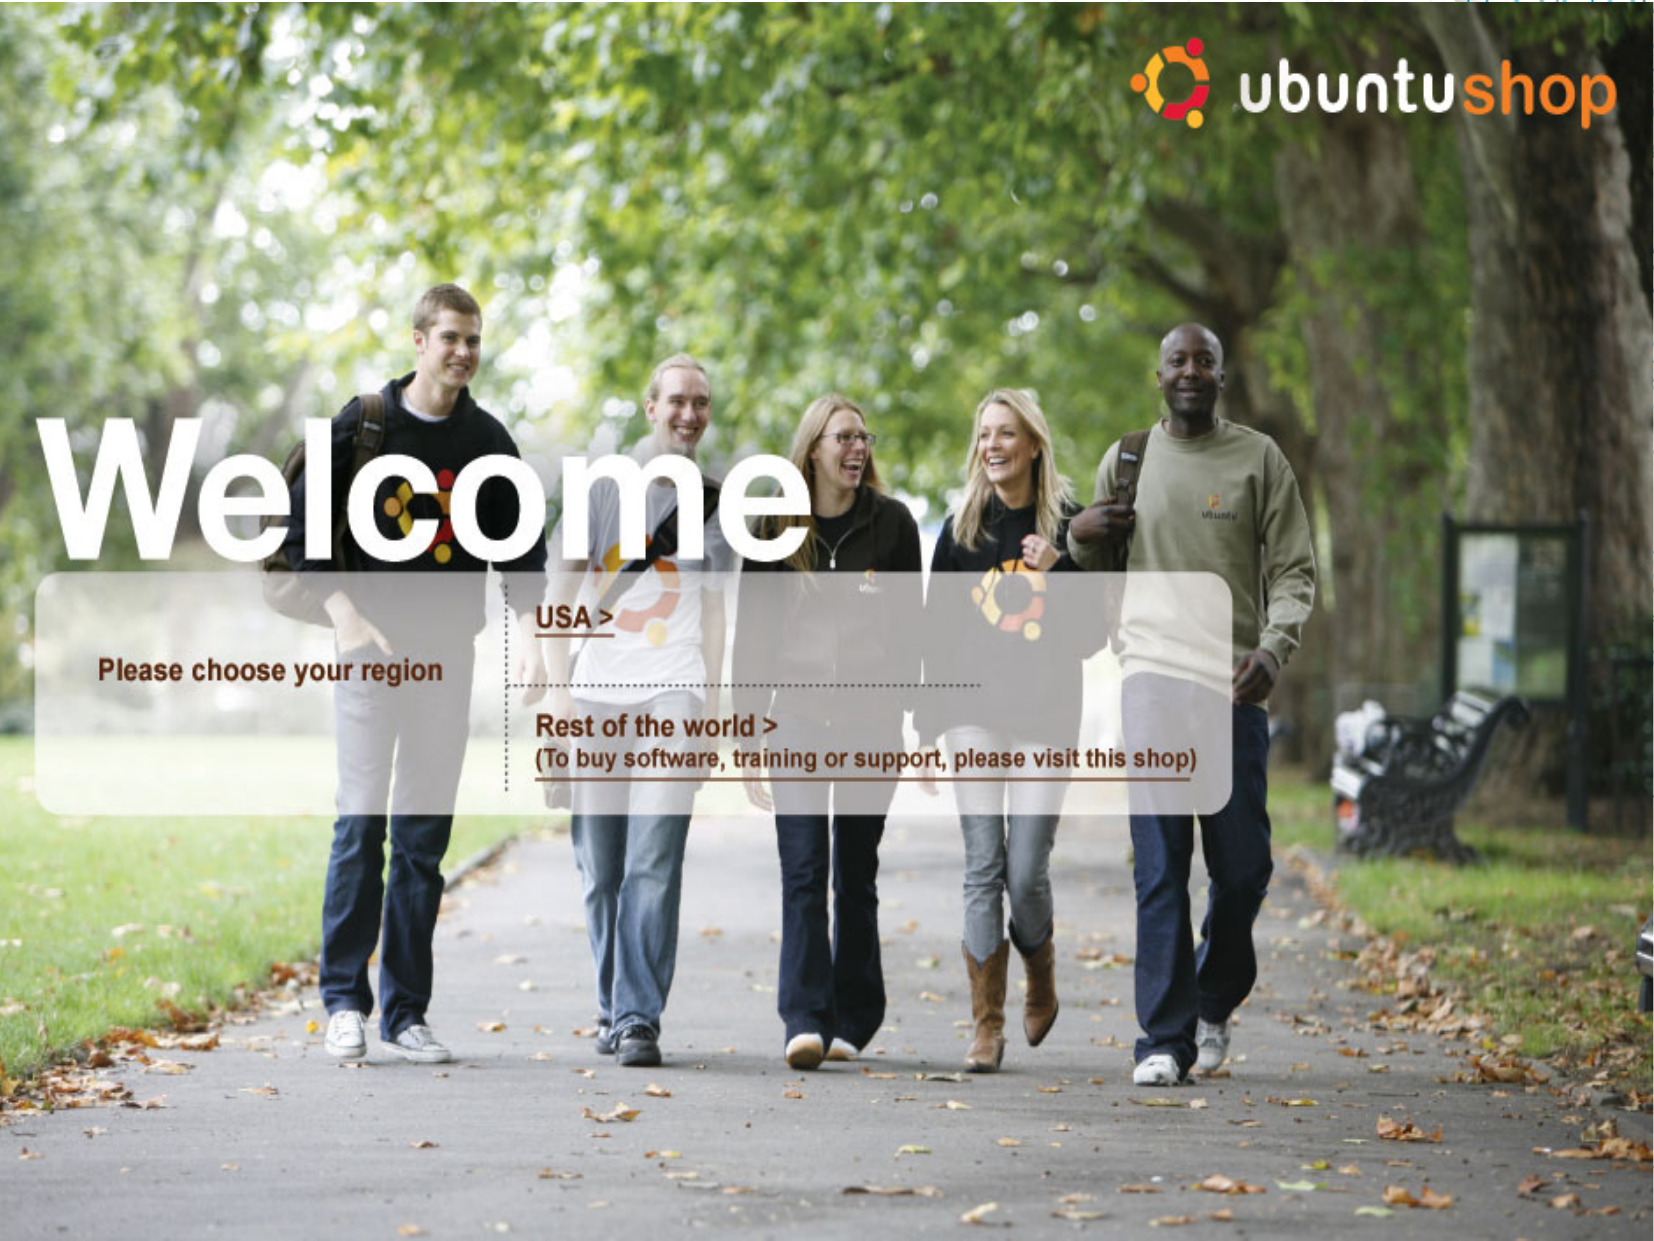

# Exemple 3: Ubuntu
Exemple 3: Ubuntu